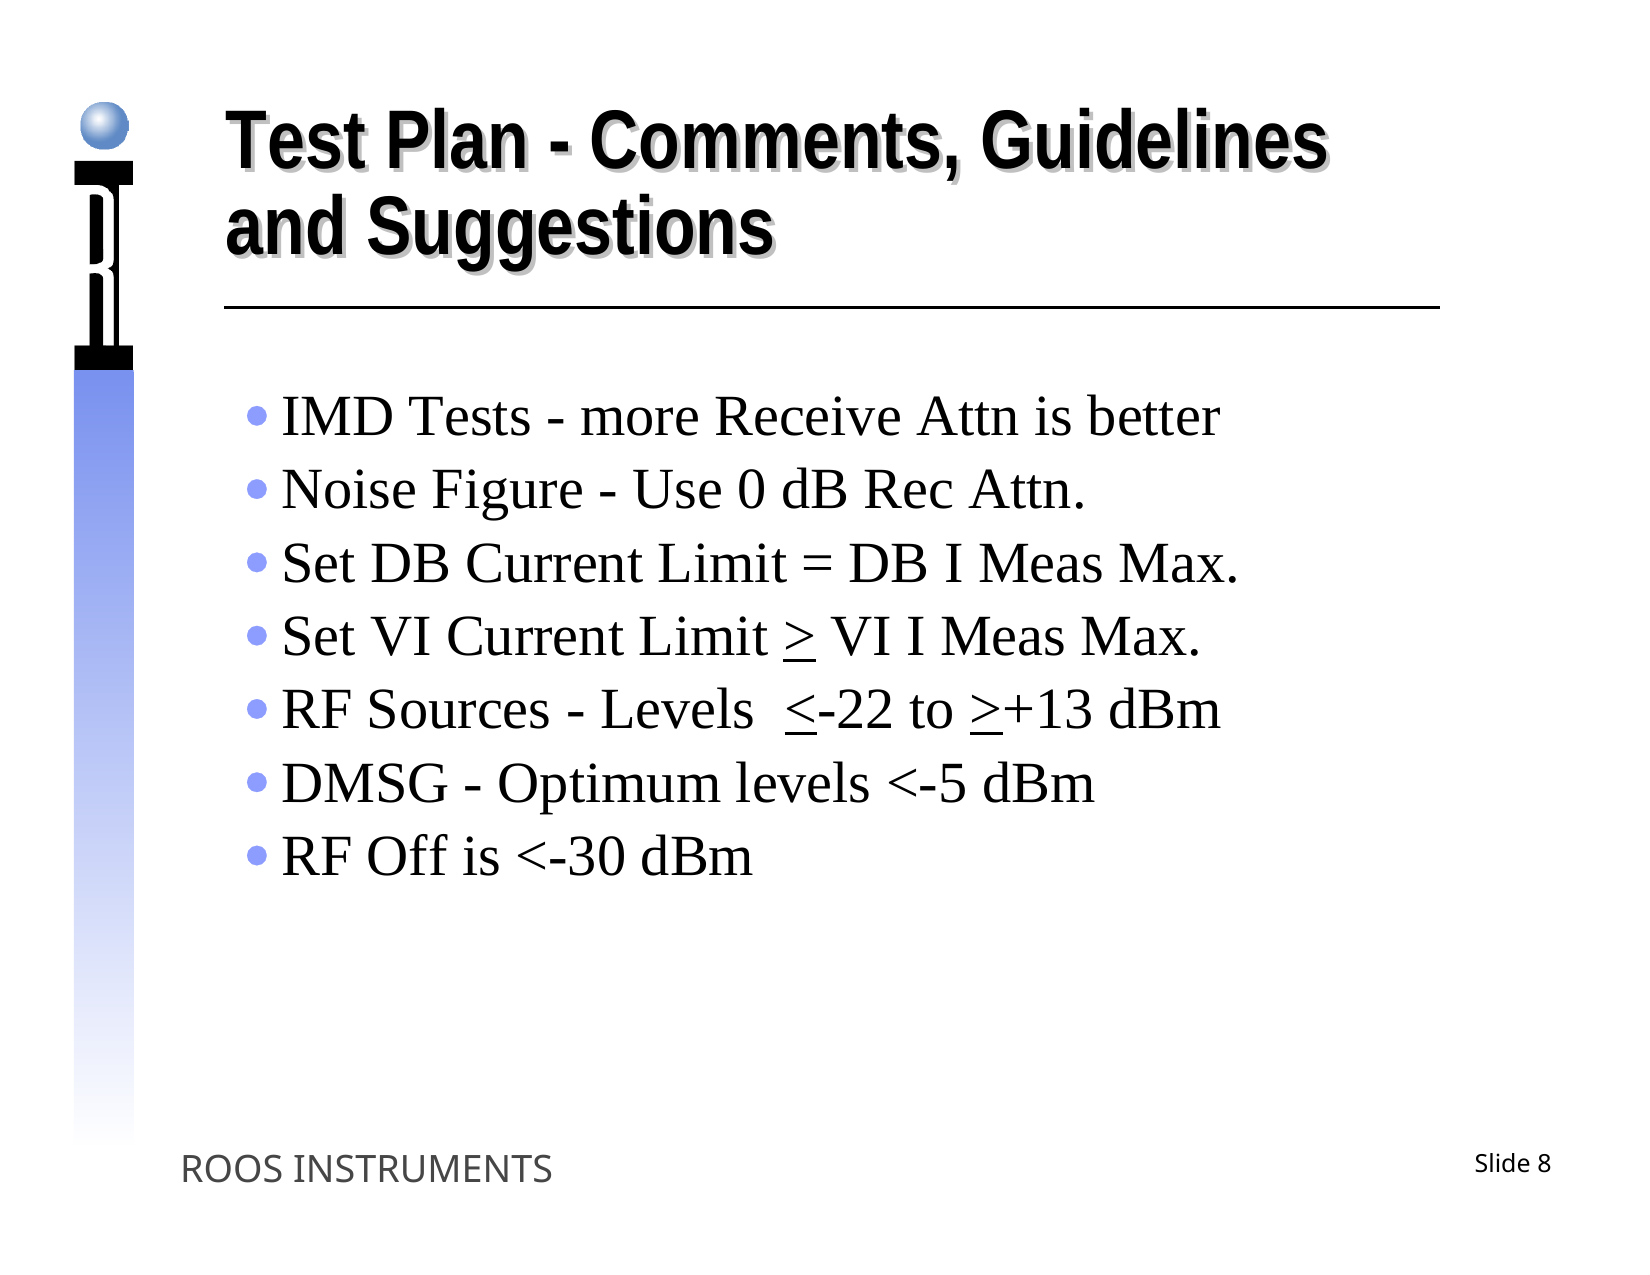

Test Plan - Comments, Guidelines and Suggestions
IMD Tests - more Receive Attn is better
Noise Figure - Use 0 dB Rec Attn.
Set DB Current Limit = DB I Meas Max.
Set VI Current Limit > VI I Meas Max.
RF Sources - Levels <-22 to >+13 dBm
DMSG - Optimum levels <-5 dBm
RF Off is <-30 dBm
8